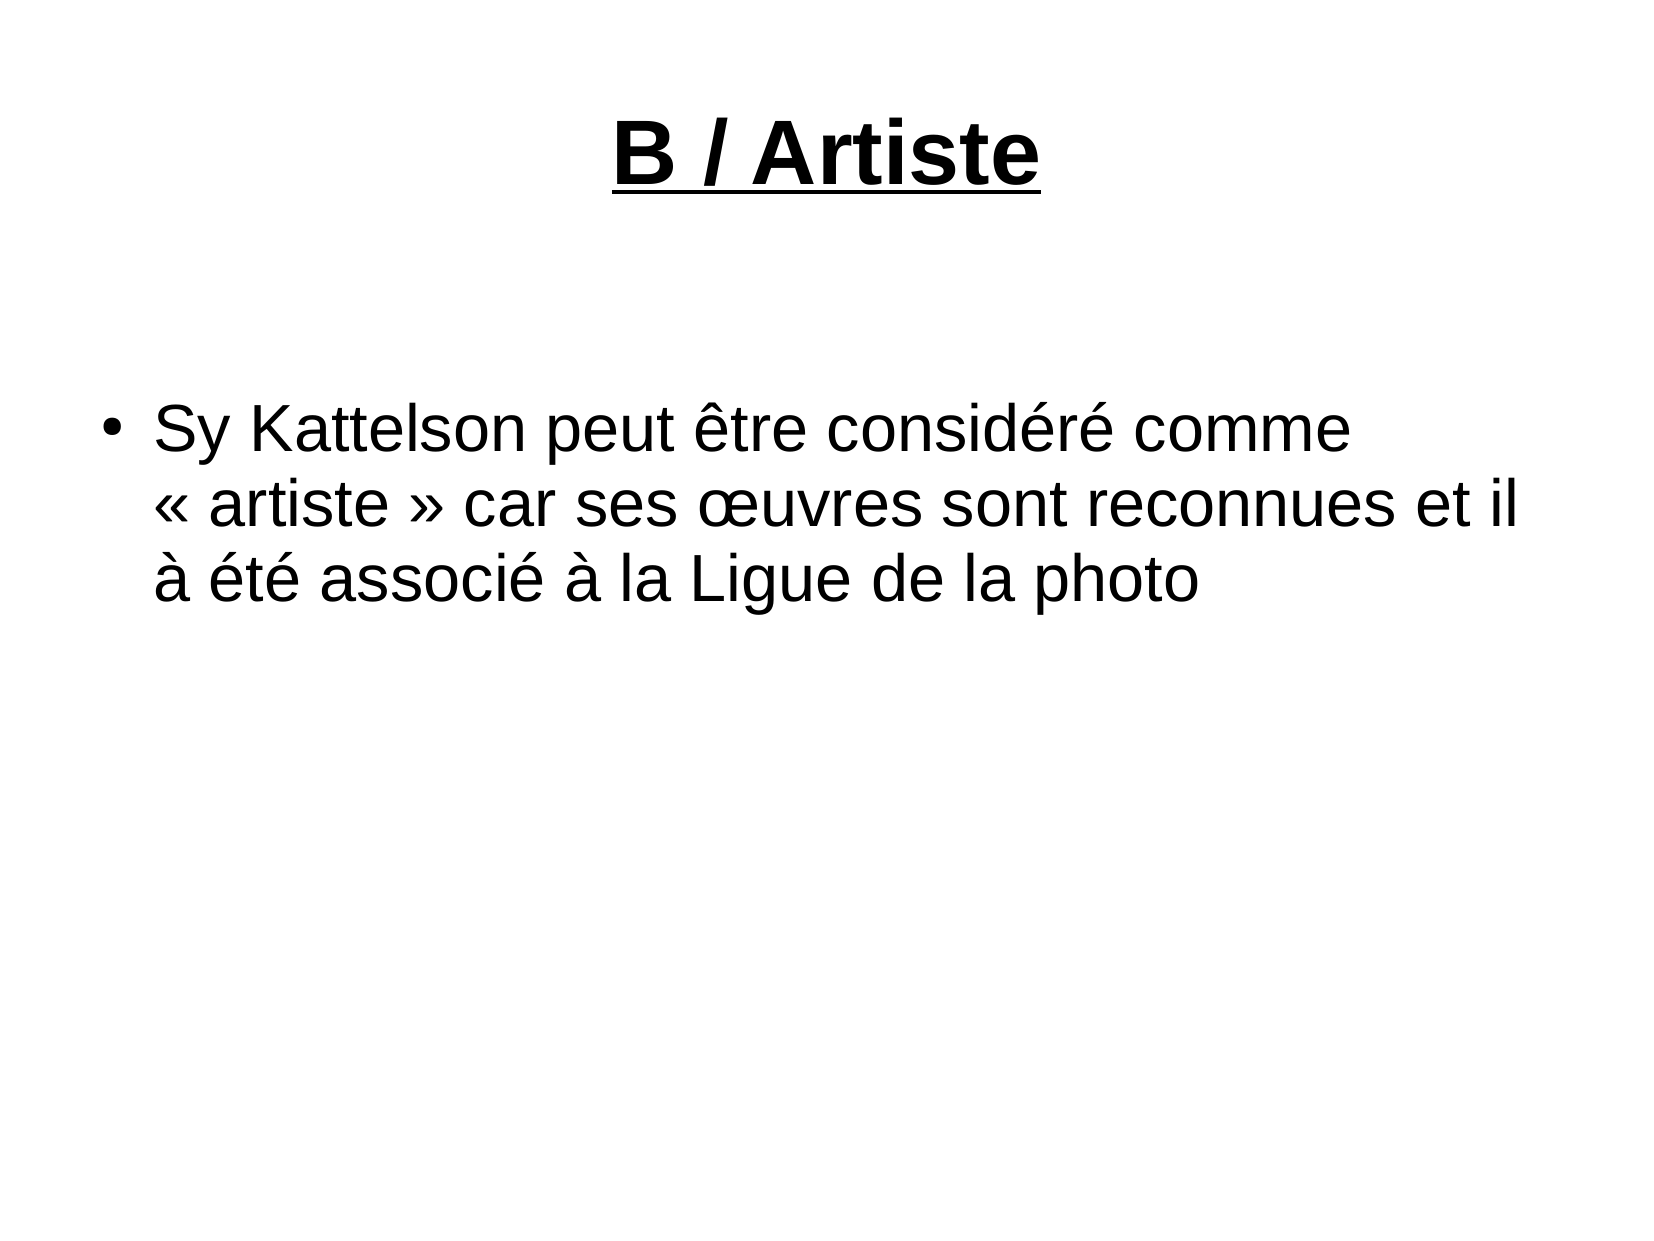

# B / Artiste
Sy Kattelson peut être considéré comme « artiste » car ses œuvres sont reconnues et il à été associé à la Ligue de la photo